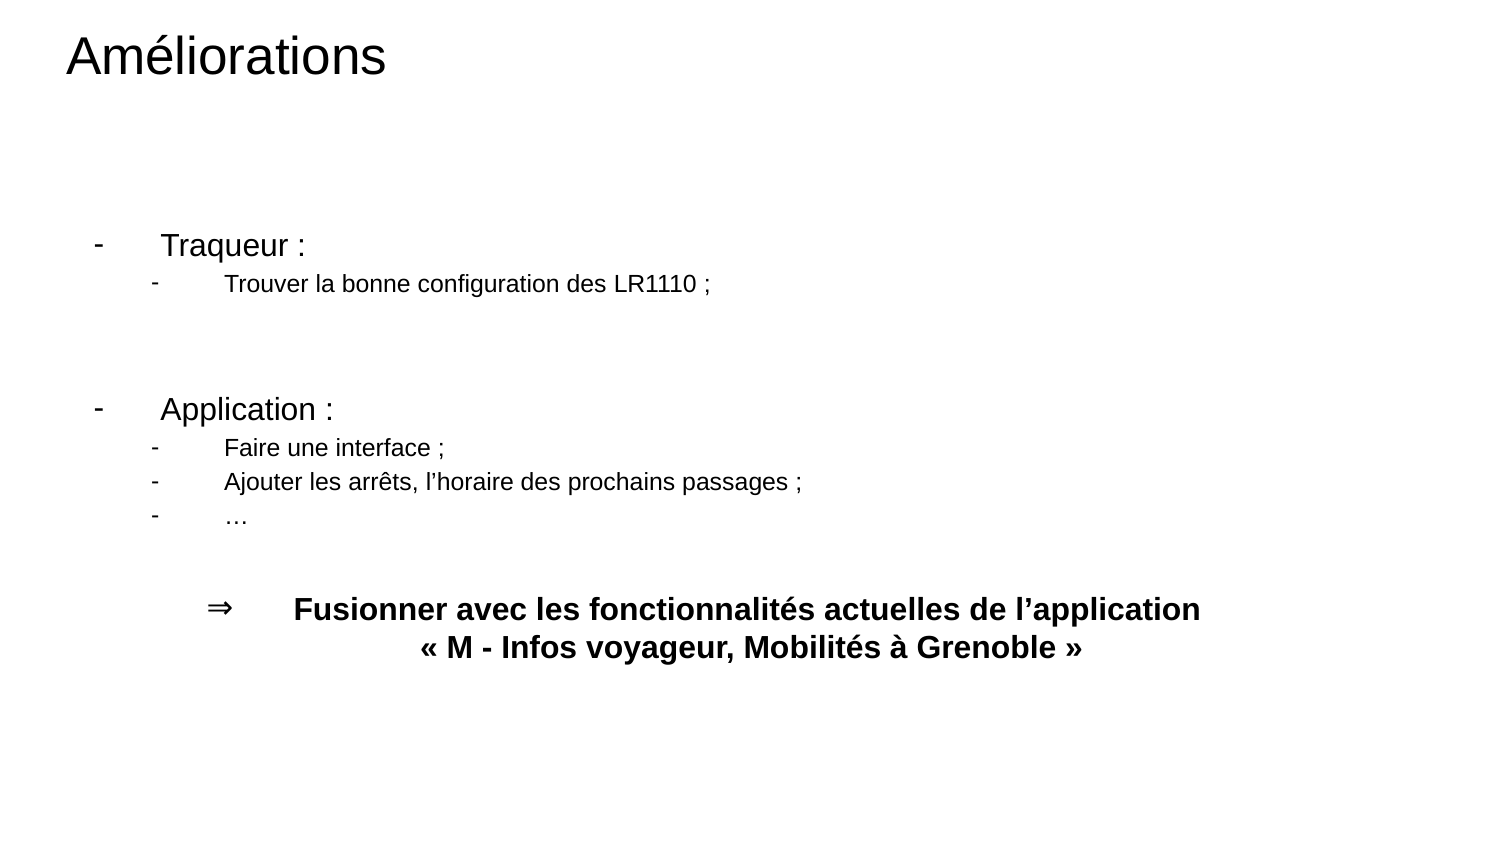

# Améliorations
Traqueur :
Trouver la bonne configuration des LR1110 ;
Application :
Faire une interface ;
Ajouter les arrêts, l’horaire des prochains passages ;
…
Fusionner avec les fonctionnalités actuelles de l’application
« M - Infos voyageur, Mobilités à Grenoble »